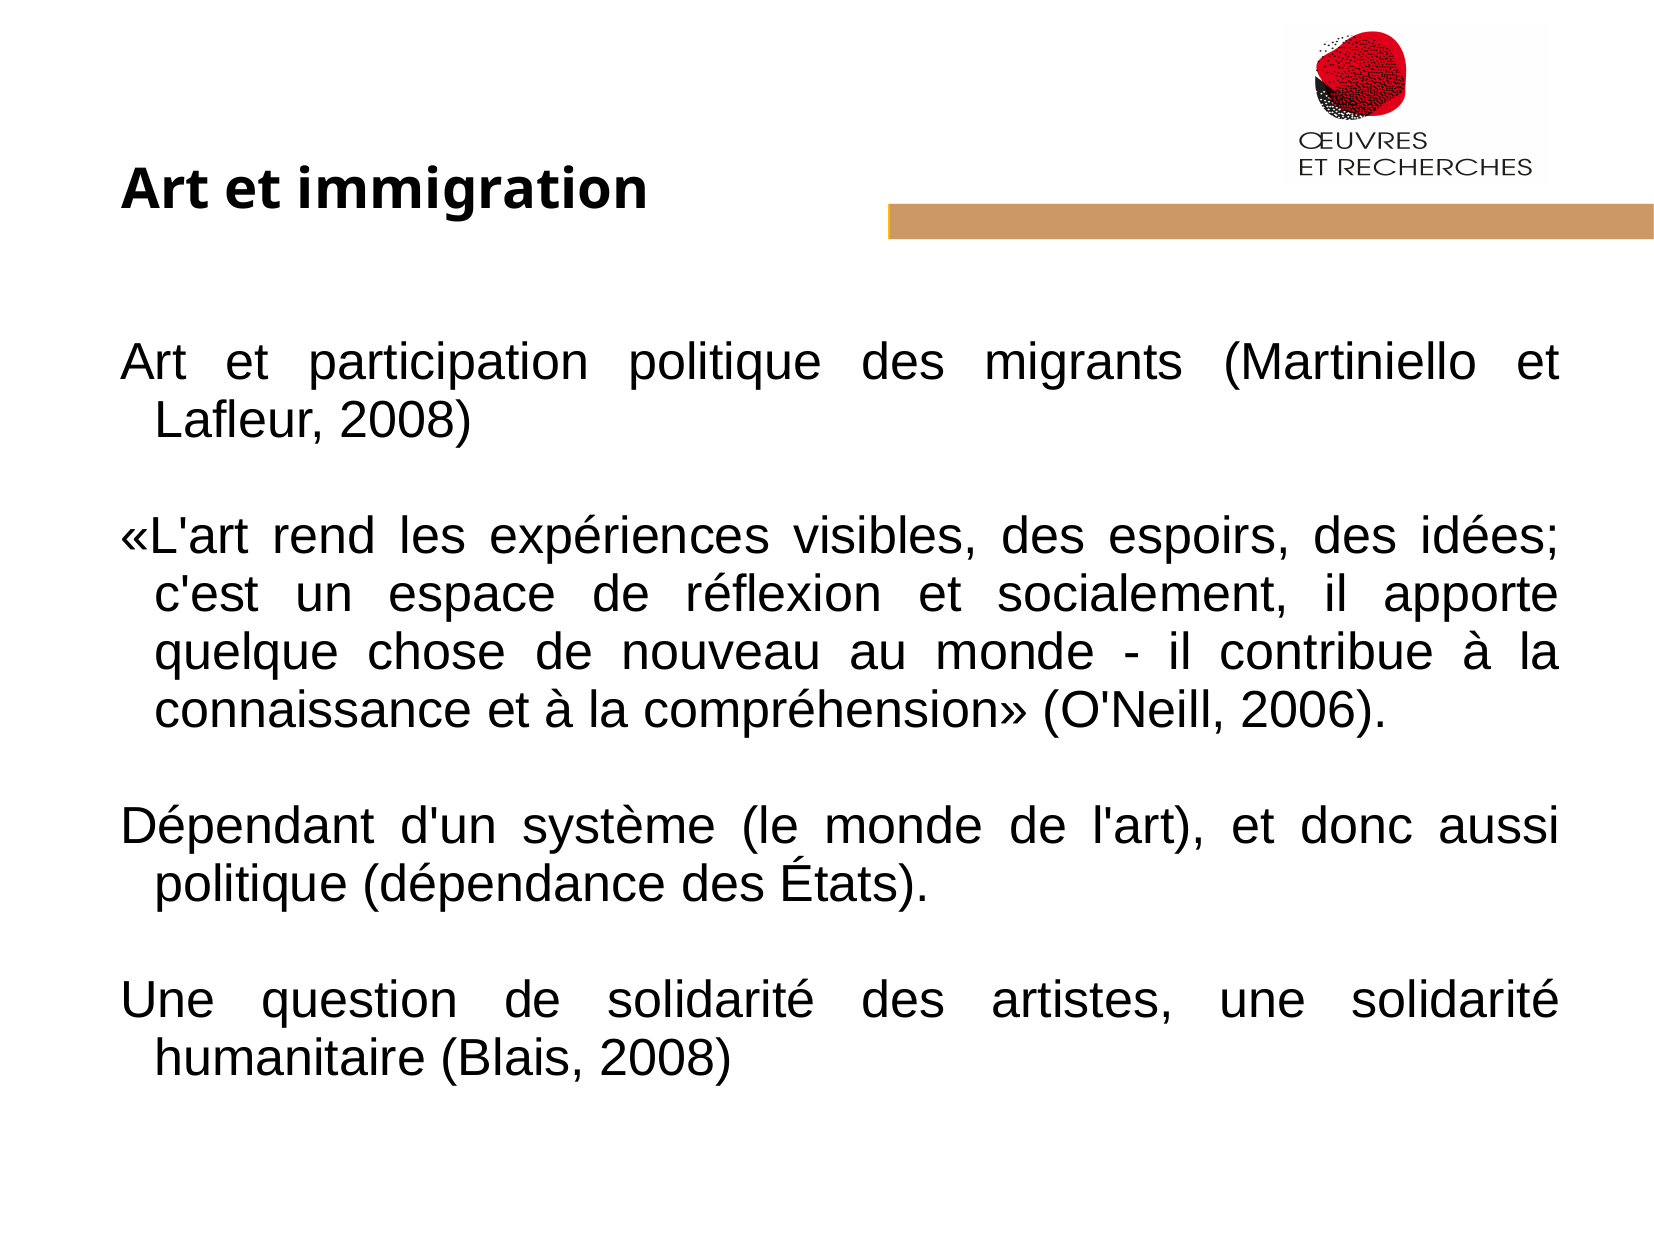

Art et immigration
Art et participation politique des migrants (Martiniello et Lafleur, 2008)
«L'art rend les expériences visibles, des espoirs, des idées; c'est un espace de réflexion et socialement, il apporte quelque chose de nouveau au monde - il contribue à la connaissance et à la compréhension» (O'Neill, 2006).
Dépendant d'un système (le monde de l'art), et donc aussi politique (dépendance des États).
Une question de solidarité des artistes, une solidarité humanitaire (Blais, 2008)